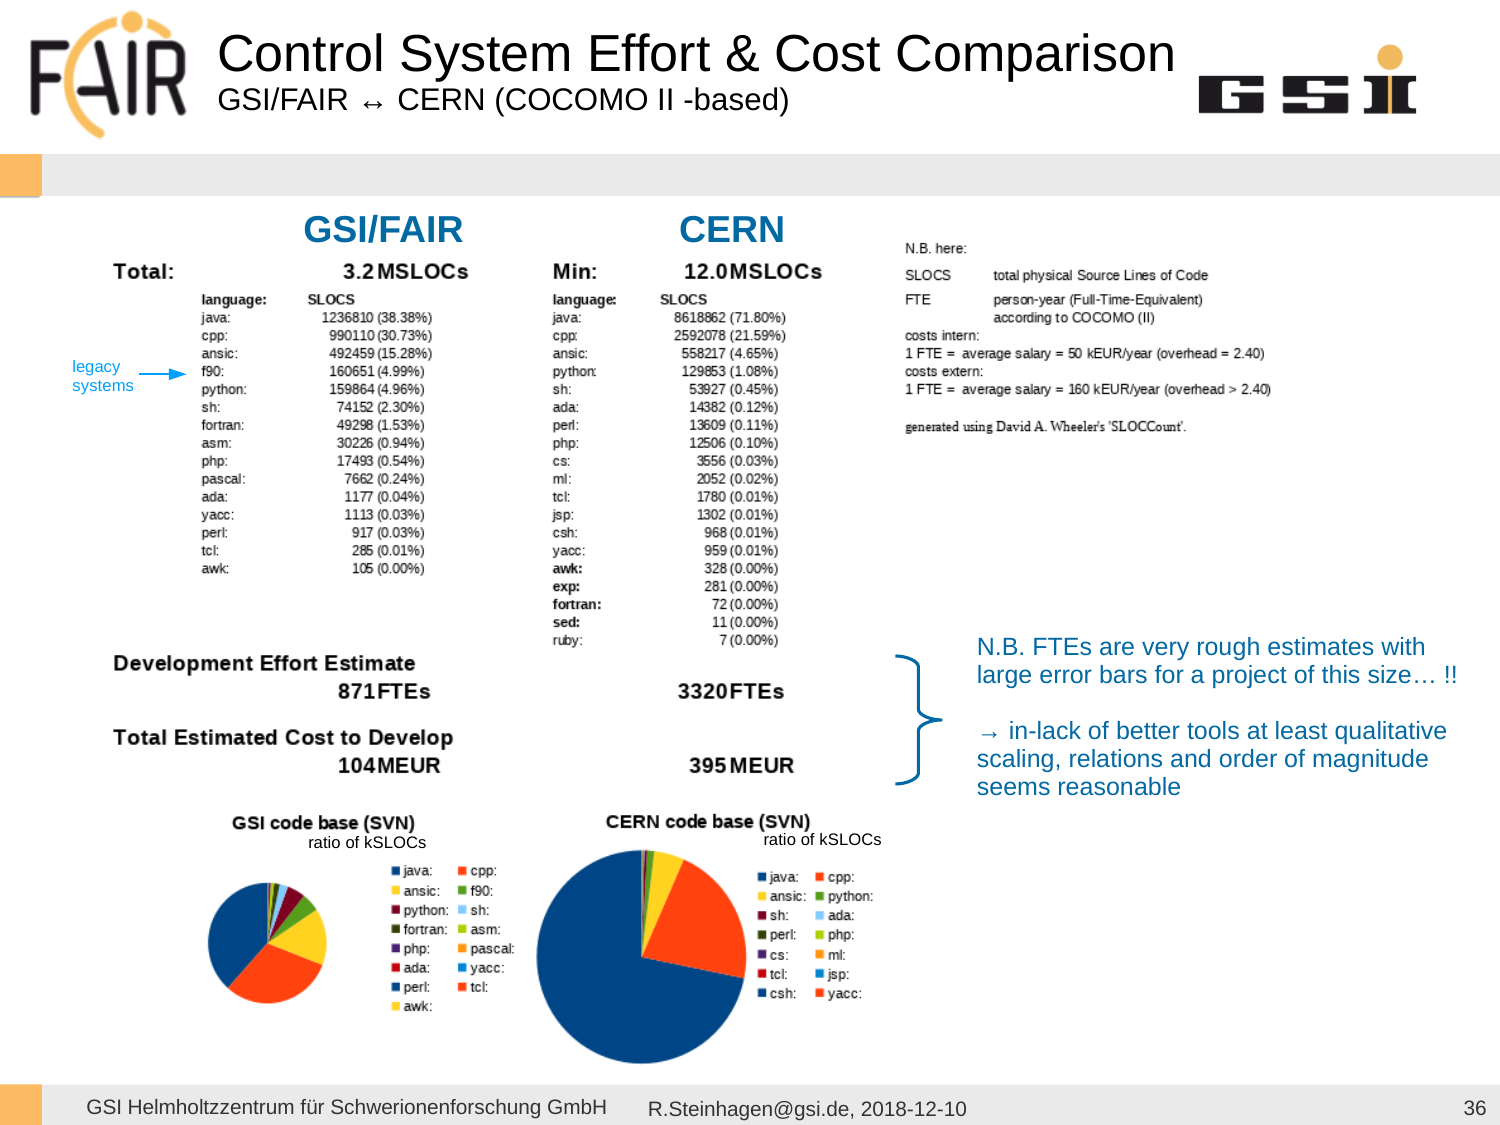

# Control System Effort & Cost Comparison GSI/FAIR ↔ CERN (COCOMO II -based)
GSI/FAIR
CERN
legacy
systems
N.B. FTEs are very rough estimates with large error bars for a project of this size… !!
→ in-lack of better tools at least qualitative scaling, relations and order of magnitude seems reasonable
ratio of kSLOCs
ratio of kSLOCs